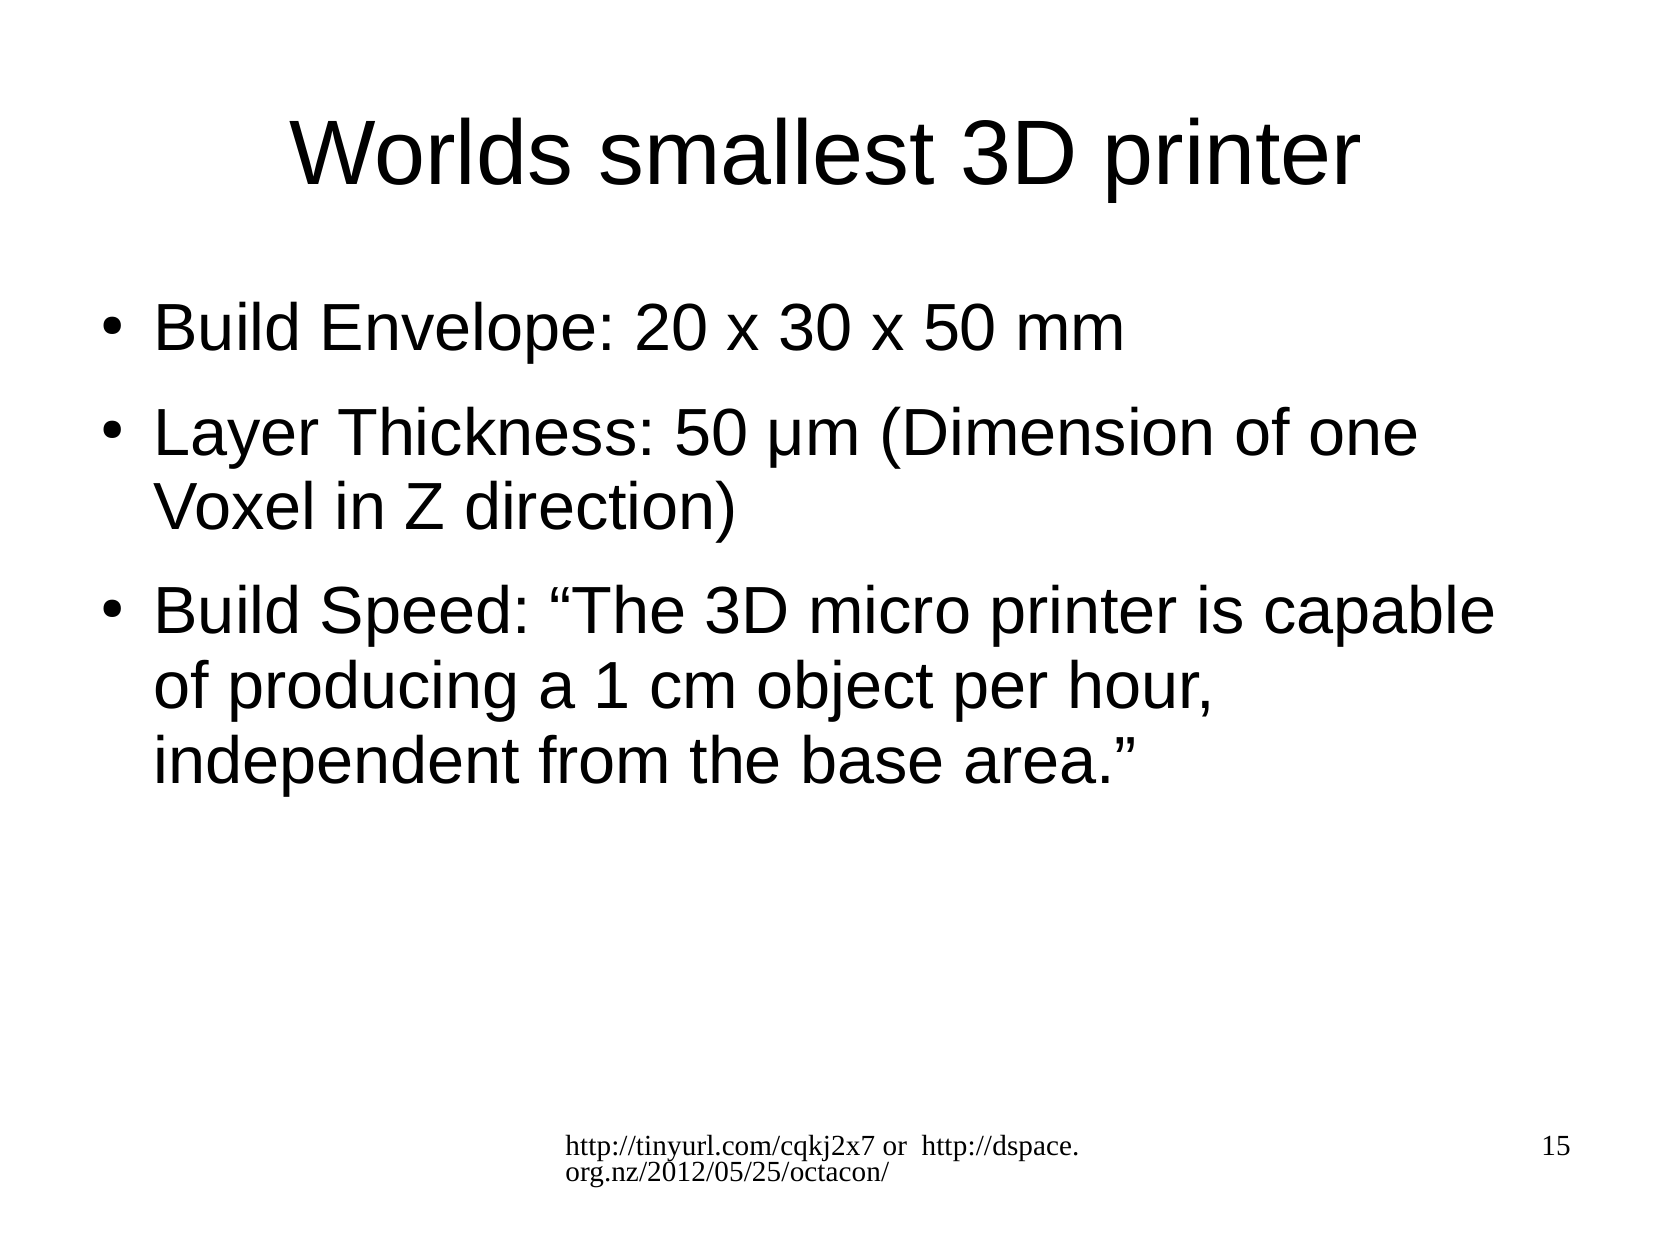

# Worlds smallest 3D printer
Build Envelope: 20 x 30 x 50 mm
Layer Thickness: 50 μm (Dimension of one Voxel in Z direction)
Build Speed: “The 3D micro printer is capable of producing a 1 cm object per hour, independent from the base area.”
http://tinyurl.com/cqkj2x7 or http://dspace.org.nz/2012/05/25/octacon/
15